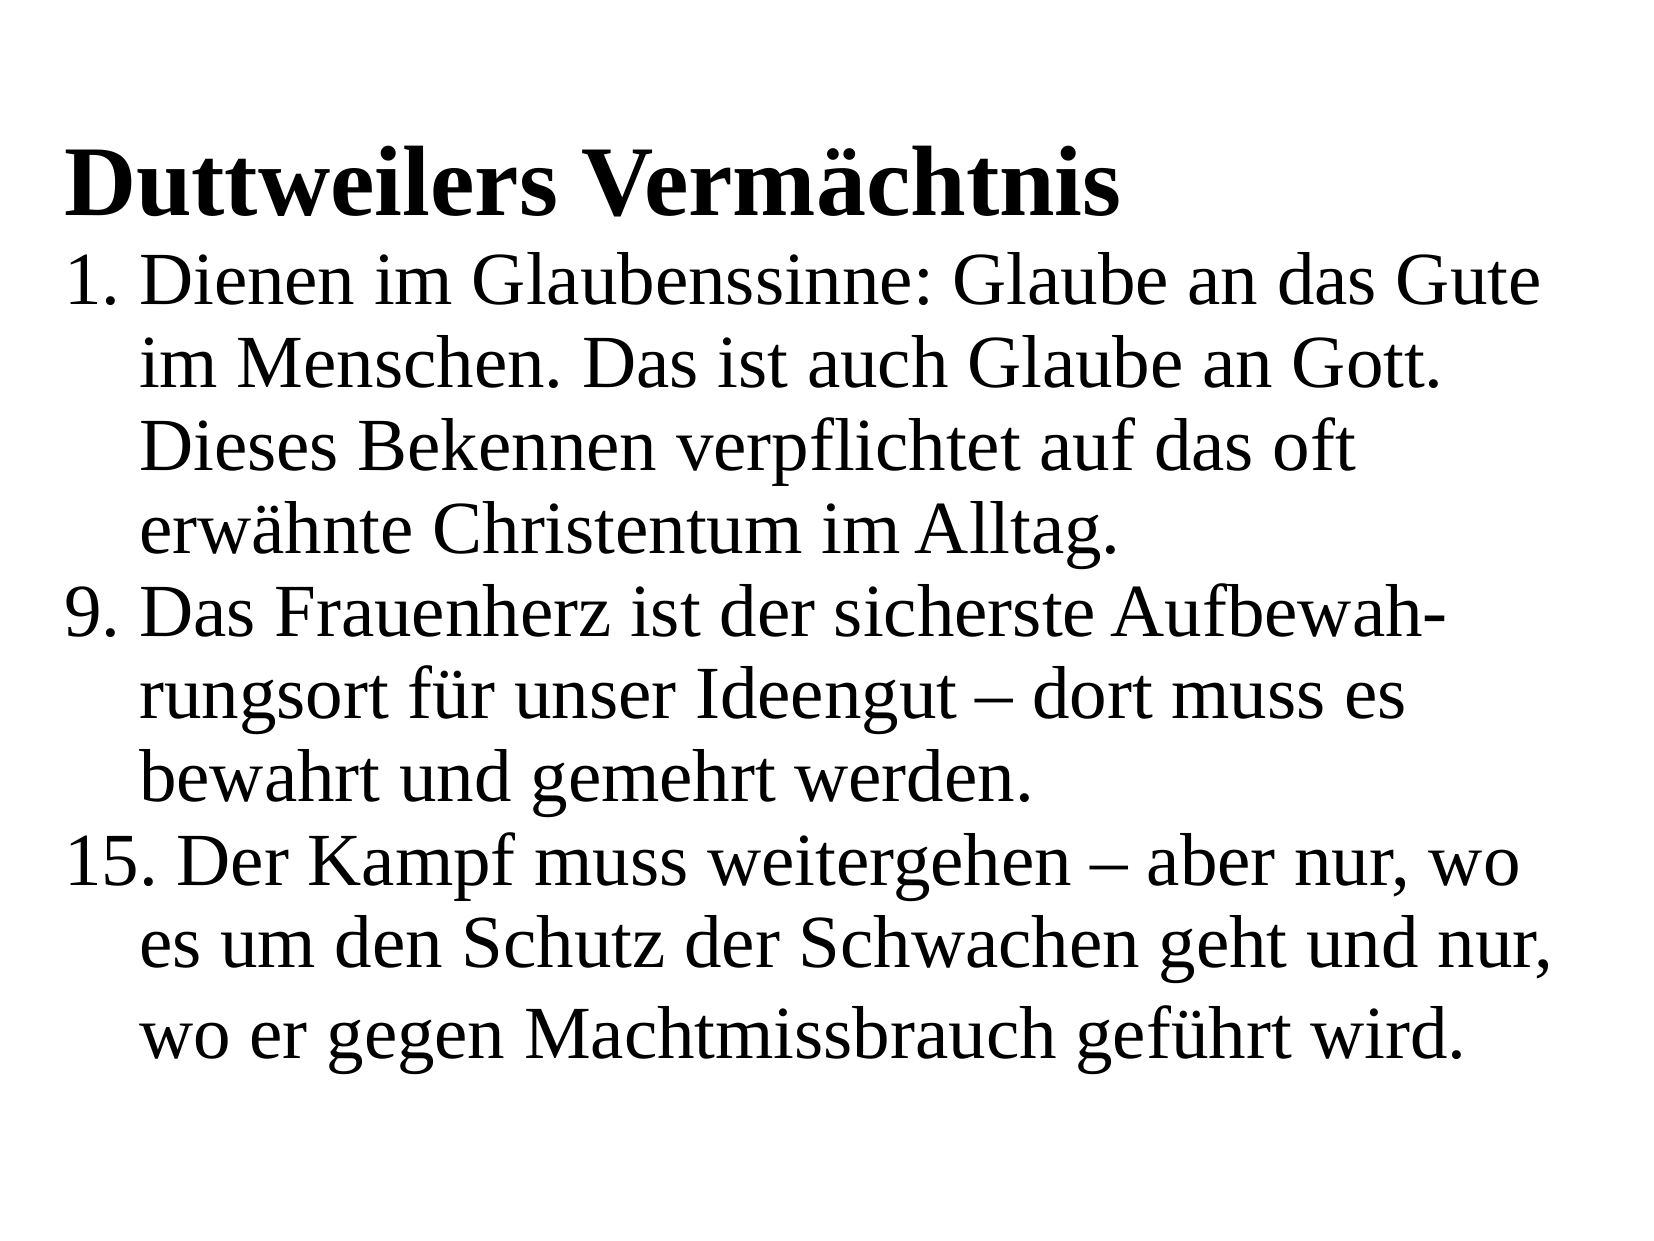

Duttweilers Vermächtnis
1. Dienen im Glaubenssinne: Glaube an das Gute im Menschen. Das ist auch Glaube an Gott. Dieses Bekennen verpflichtet auf das oft erwähnte Christentum im Alltag.
9. Das Frauenherz ist der sicherste Aufbewah- rungsort für unser Ideengut – dort muss es bewahrt und gemehrt werden.
15. Der Kampf muss weitergehen – aber nur, wo es um den Schutz der Schwachen geht und nur, wo er gegen Machtmissbrauch geführt wird.